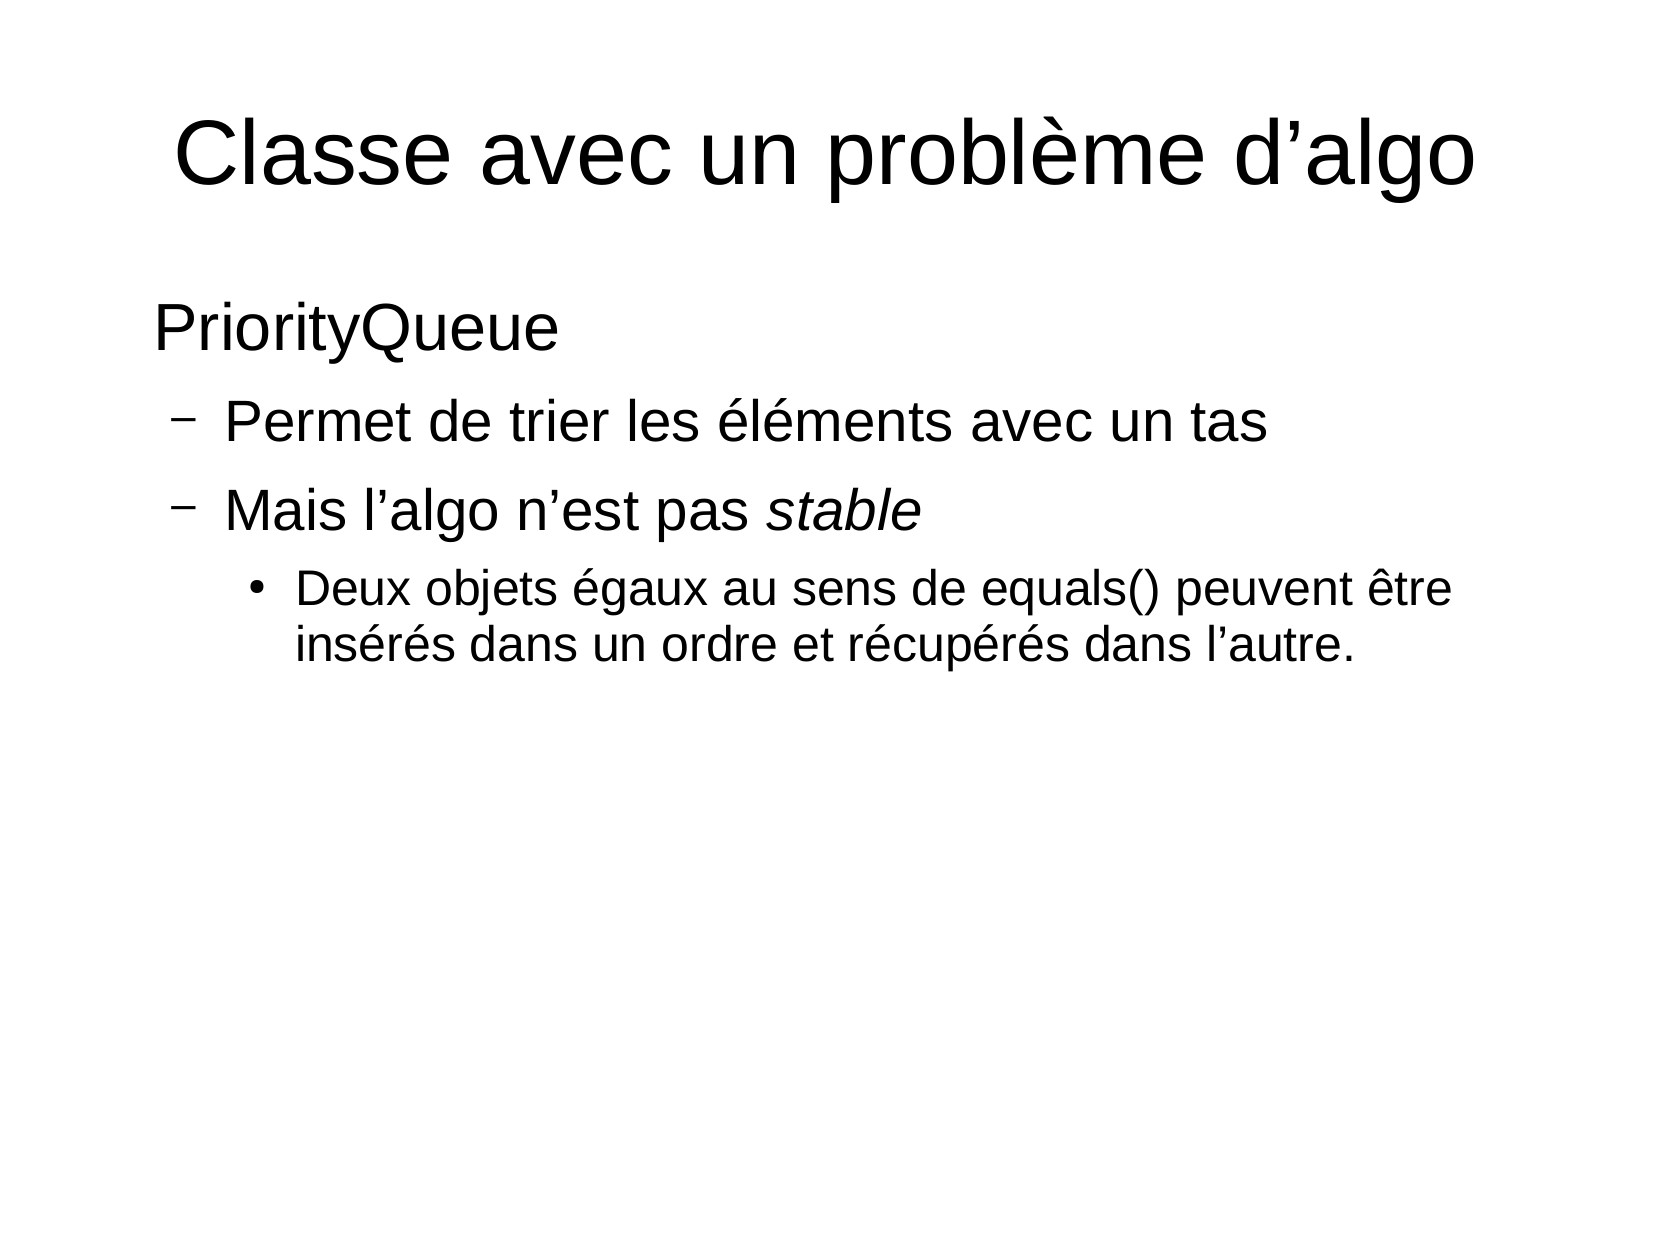

# Classe avec un problème d’algo
PriorityQueue
Permet de trier les éléments avec un tas
Mais l’algo n’est pas stable
Deux objets égaux au sens de equals() peuvent être insérés dans un ordre et récupérés dans l’autre.